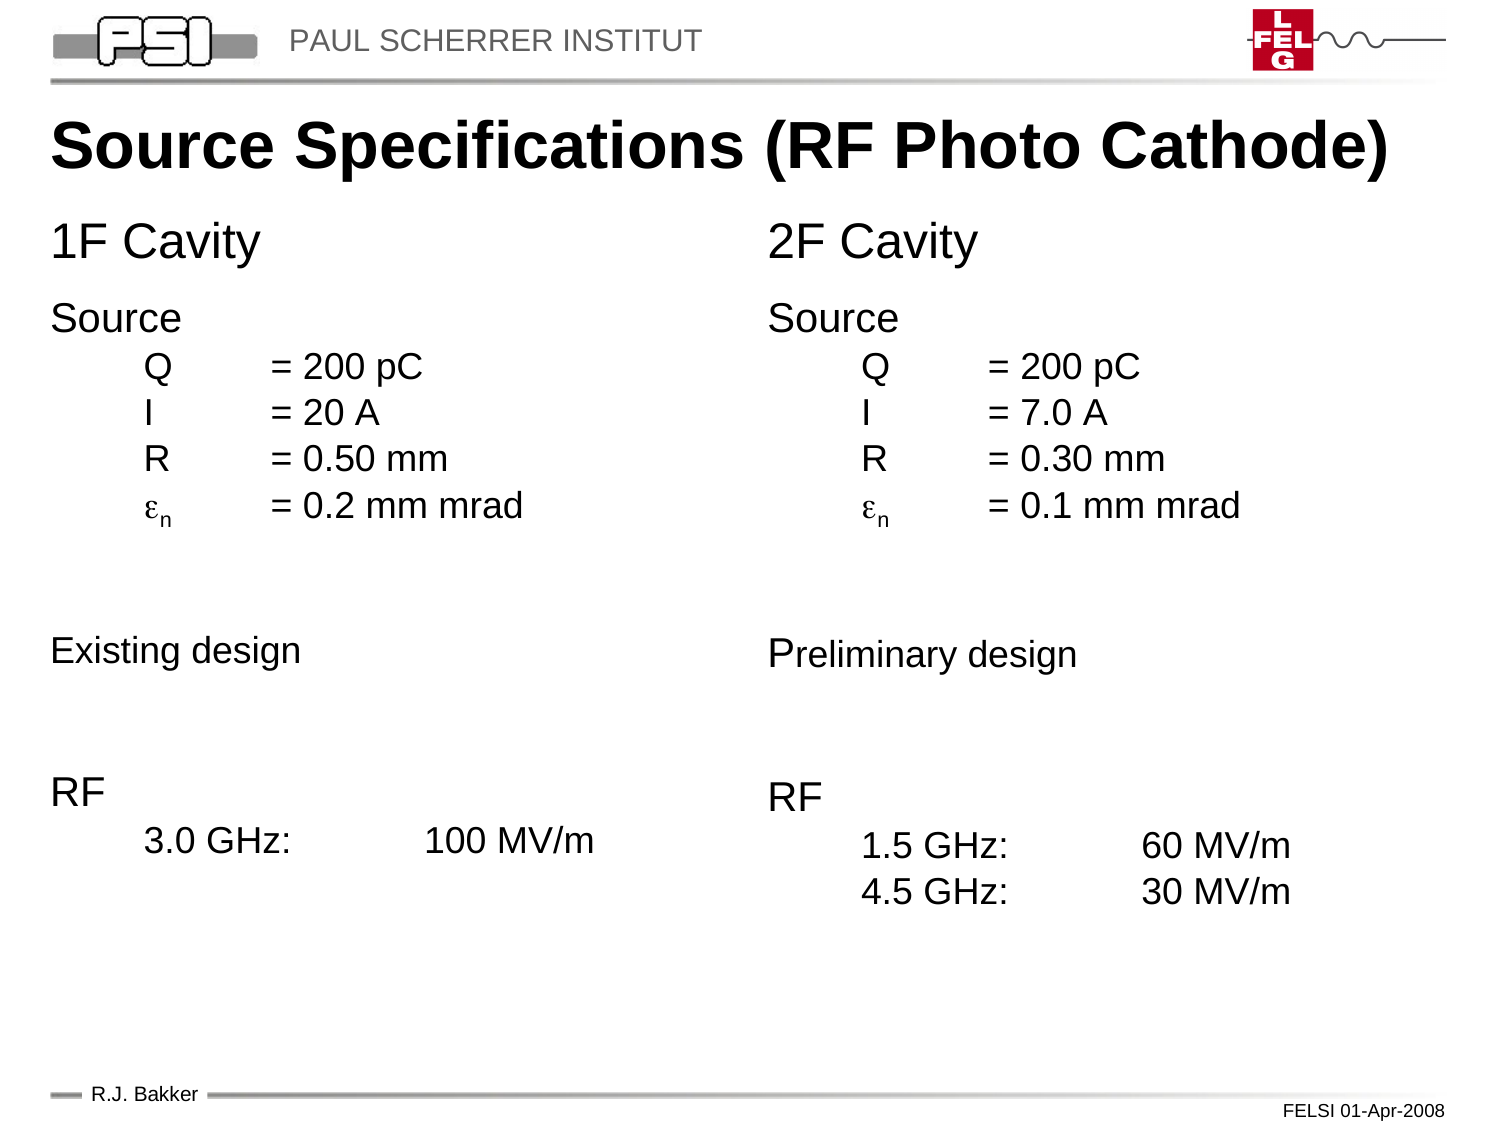

# Source Specifications (RF Photo Cathode)
1F Cavity
Source
Q	= 200 pC
I	= 20 A
R	= 0.50 mm
n	= 0.2 mm mrad
Existing design
RF
3.0 GHz:	100 MV/m
2F Cavity
Source
Q	= 200 pC
I	= 7.0 A
R	= 0.30 mm
n	= 0.1 mm mrad
Preliminary design
RF
1.5 GHz:	60 MV/m
4.5 GHz:	30 MV/m